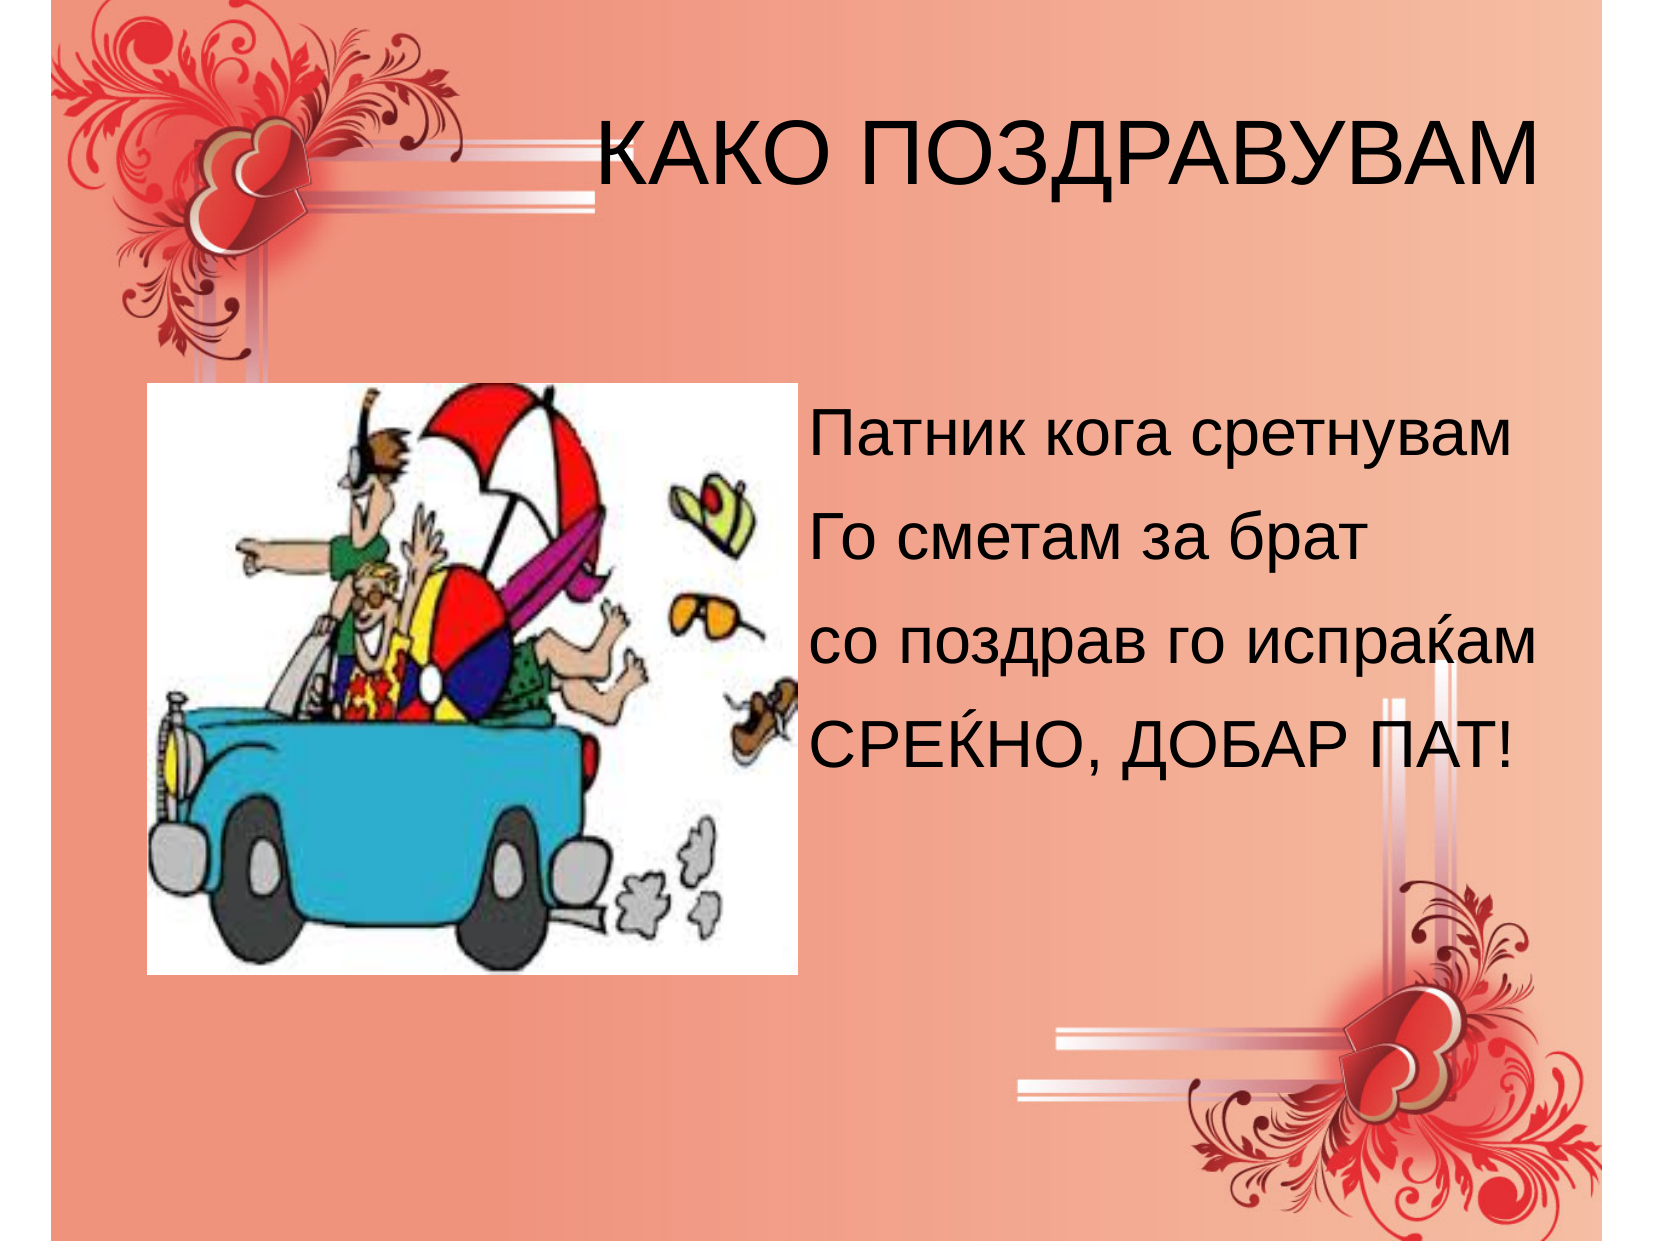

# КАКО ПОЗДРАВУВАМ
Патник кога сретнувам
Го сметам за брат
со поздрав го испраќам
СРЕЌНО, ДОБАР ПАТ!